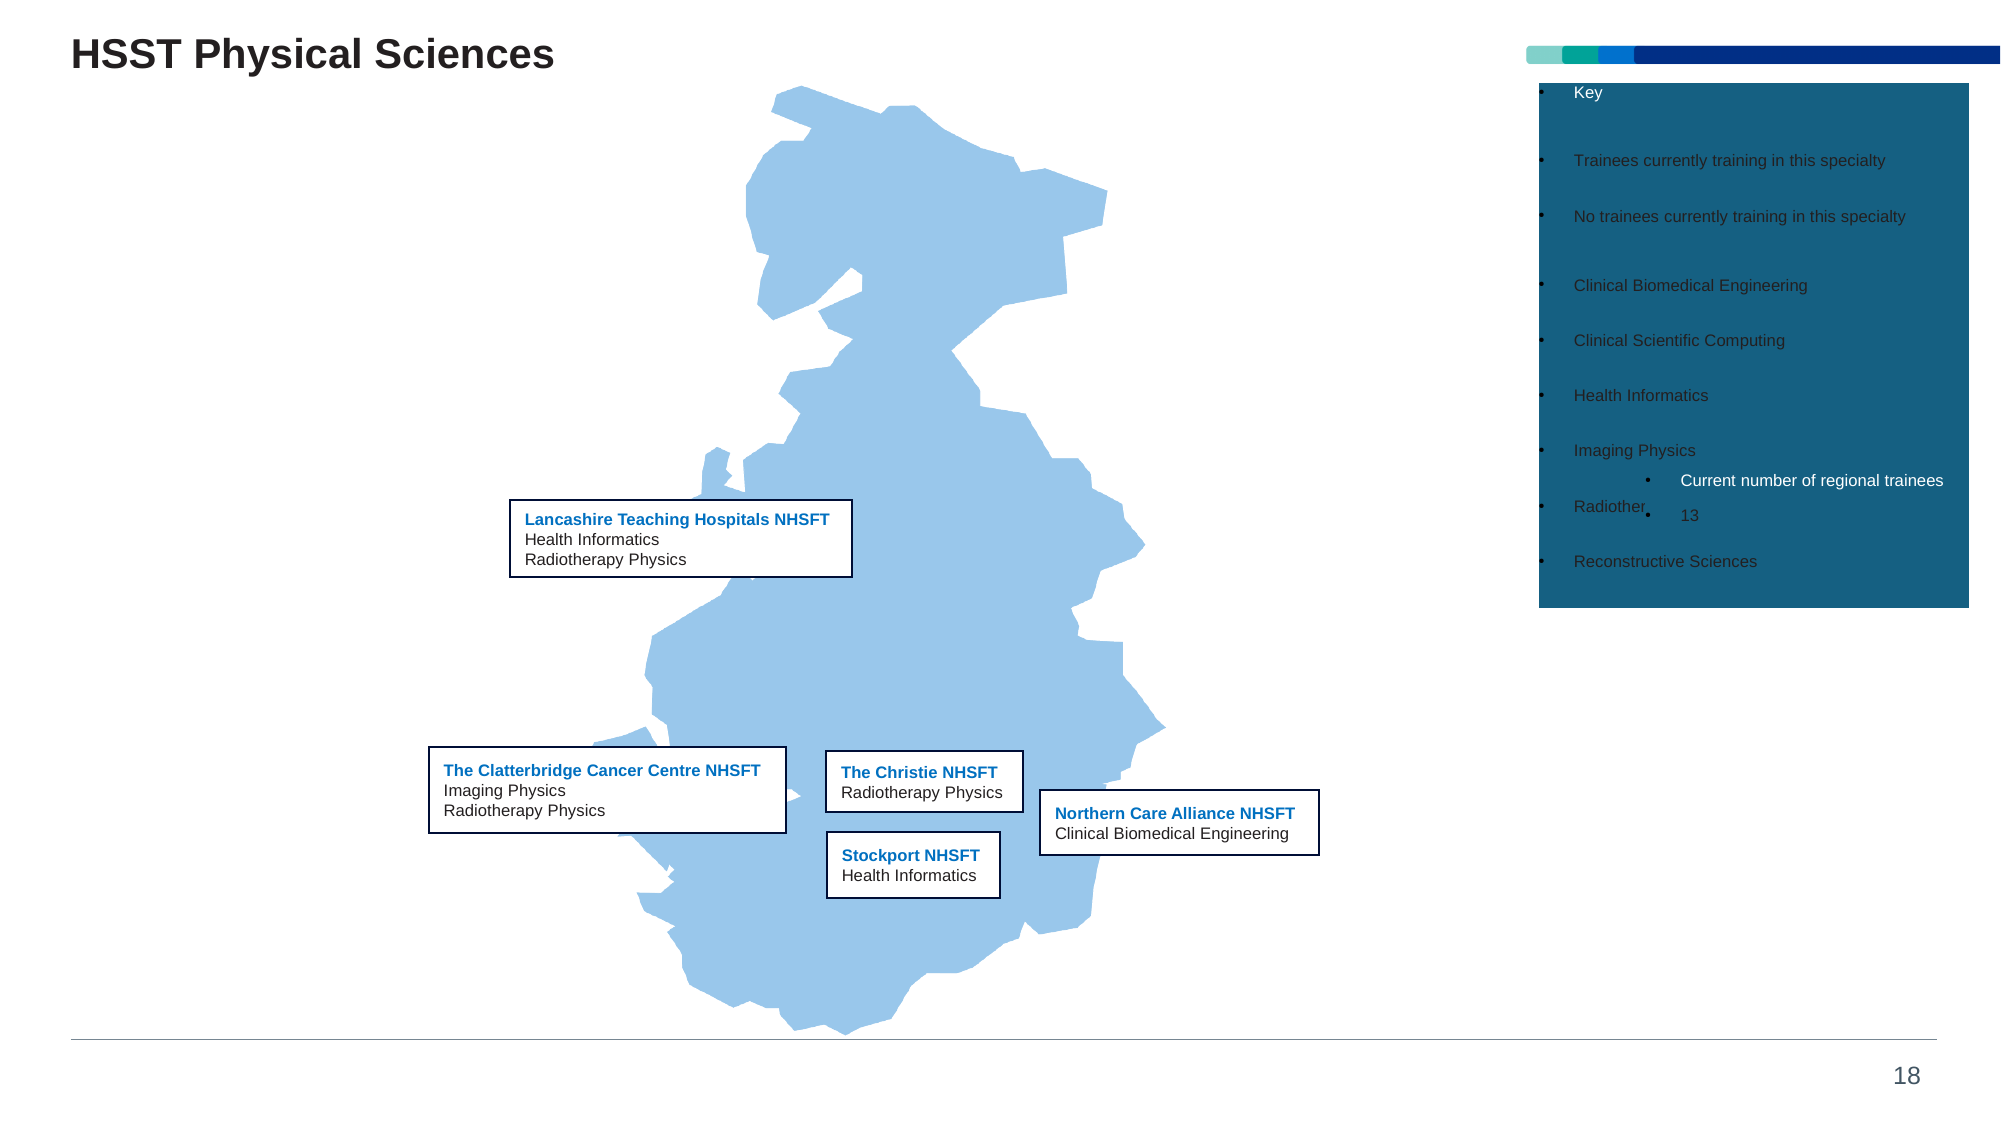

# HSST Physical Sciences
| Key | |
| --- | --- |
| Trainees currently training in this specialty | |
| No trainees currently training in this specialty | |
| Specialty | |
| --- | --- |
| Clinical Biomedical Engineering | |
| Clinical Scientific Computing | |
| Health Informatics | |
| Imaging Physics | |
| Radiotherapy Physics | |
| Reconstructive Sciences | |
| Current number of regional trainees |
| --- |
| 13 |
Lancashire Teaching Hospitals NHSFT
Health Informatics
Radiotherapy Physics
The Clatterbridge Cancer Centre NHSFT
Imaging Physics
Radiotherapy Physics
The Christie NHSFT
Radiotherapy Physics
Northern Care Alliance NHSFT
Clinical Biomedical Engineering
Stockport NHSFT
Health Informatics